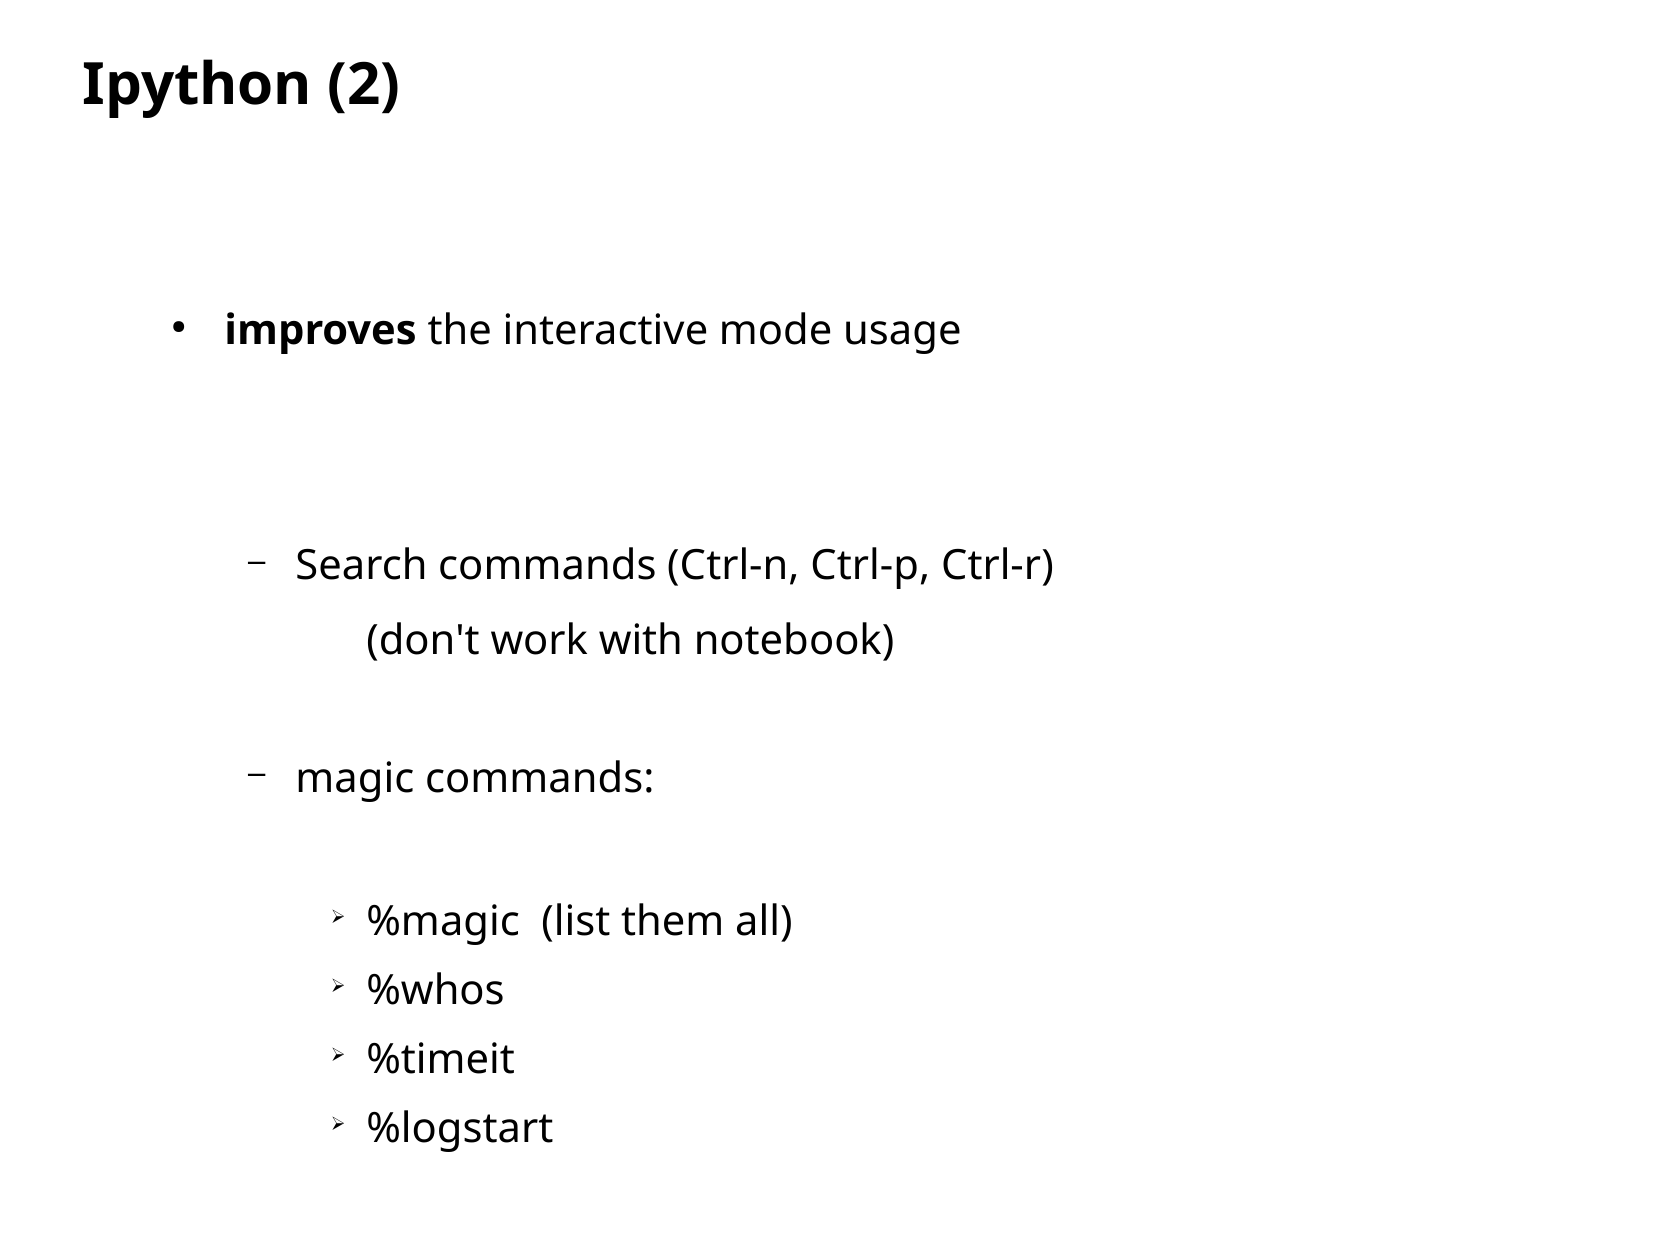

# Ipython (2)
improves the interactive mode usage
Search commands (Ctrl-n, Ctrl-p, Ctrl-r)
(don't work with notebook)
magic commands:
%magic (list them all)
%whos
%timeit
%logstart